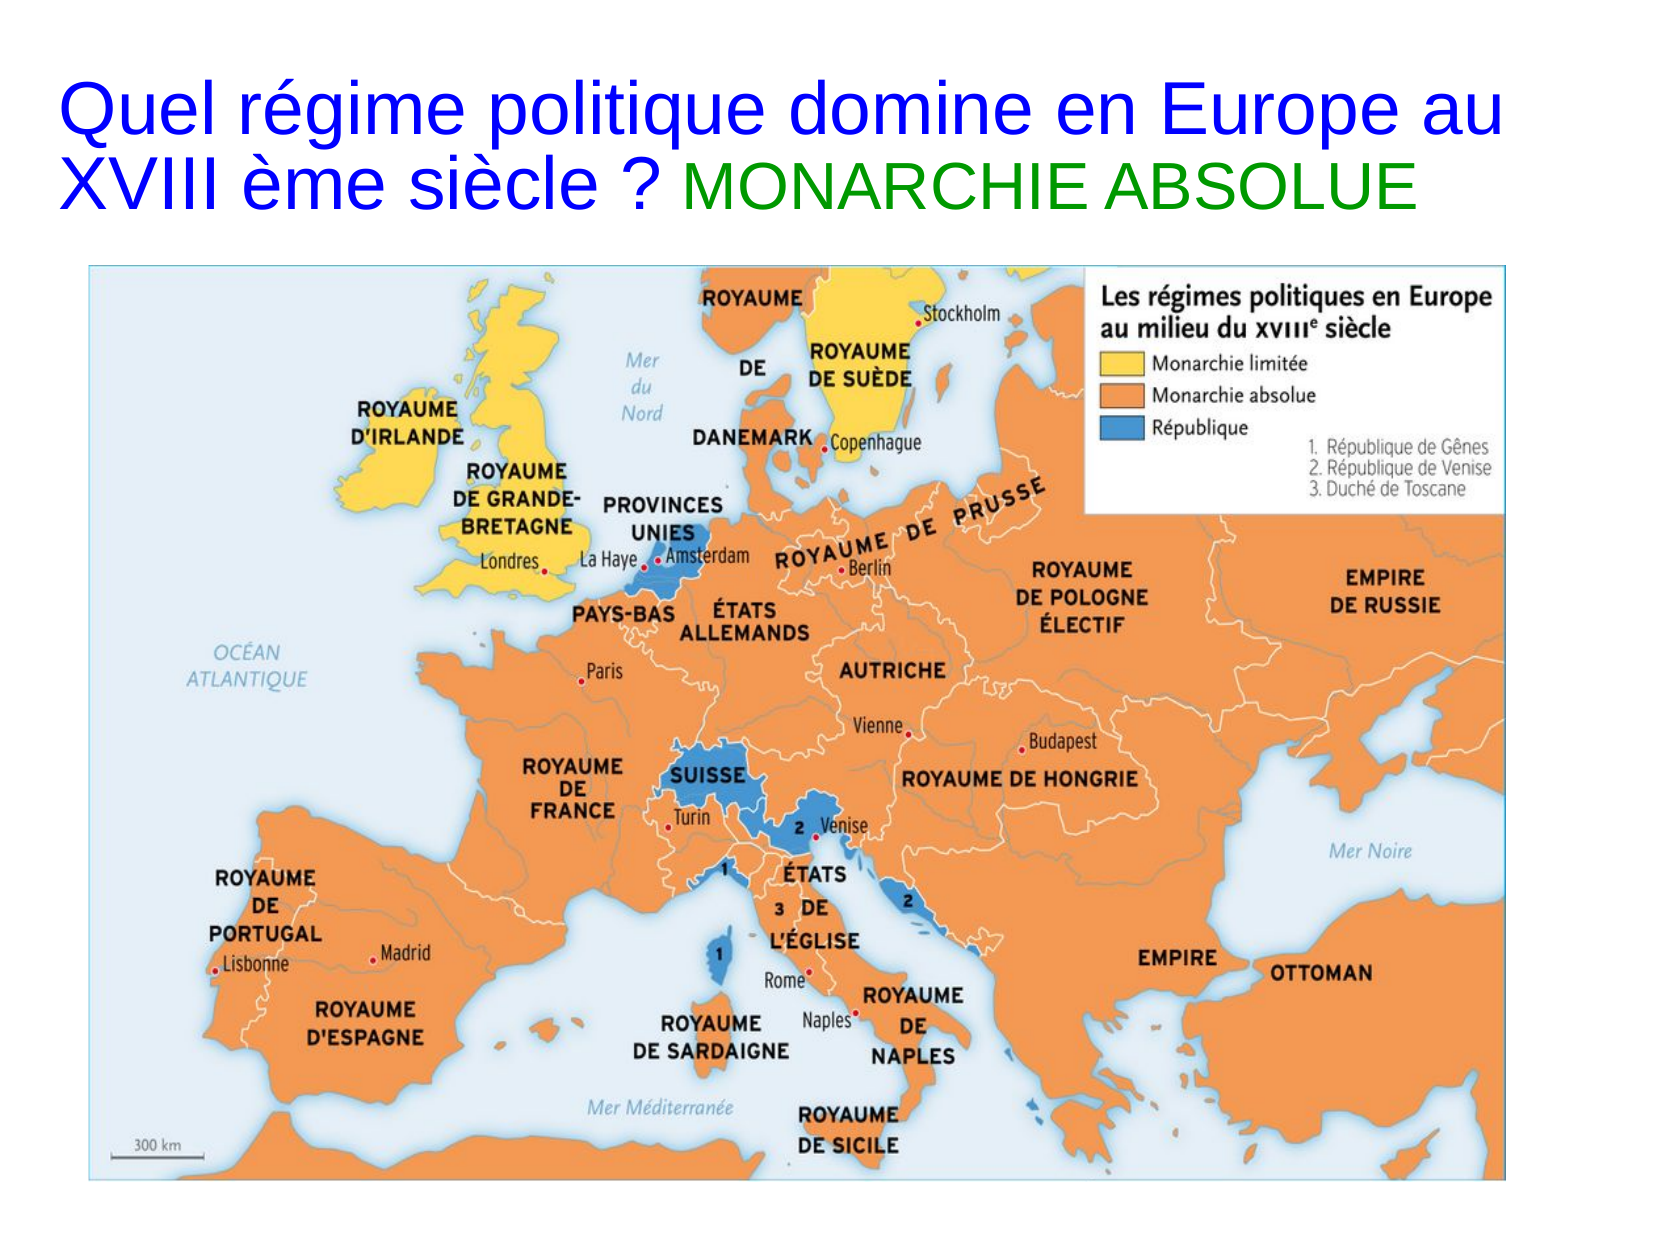

# Quel régime politique domine en Europe au XVIII ème siècle ? MONARCHIE ABSOLUE